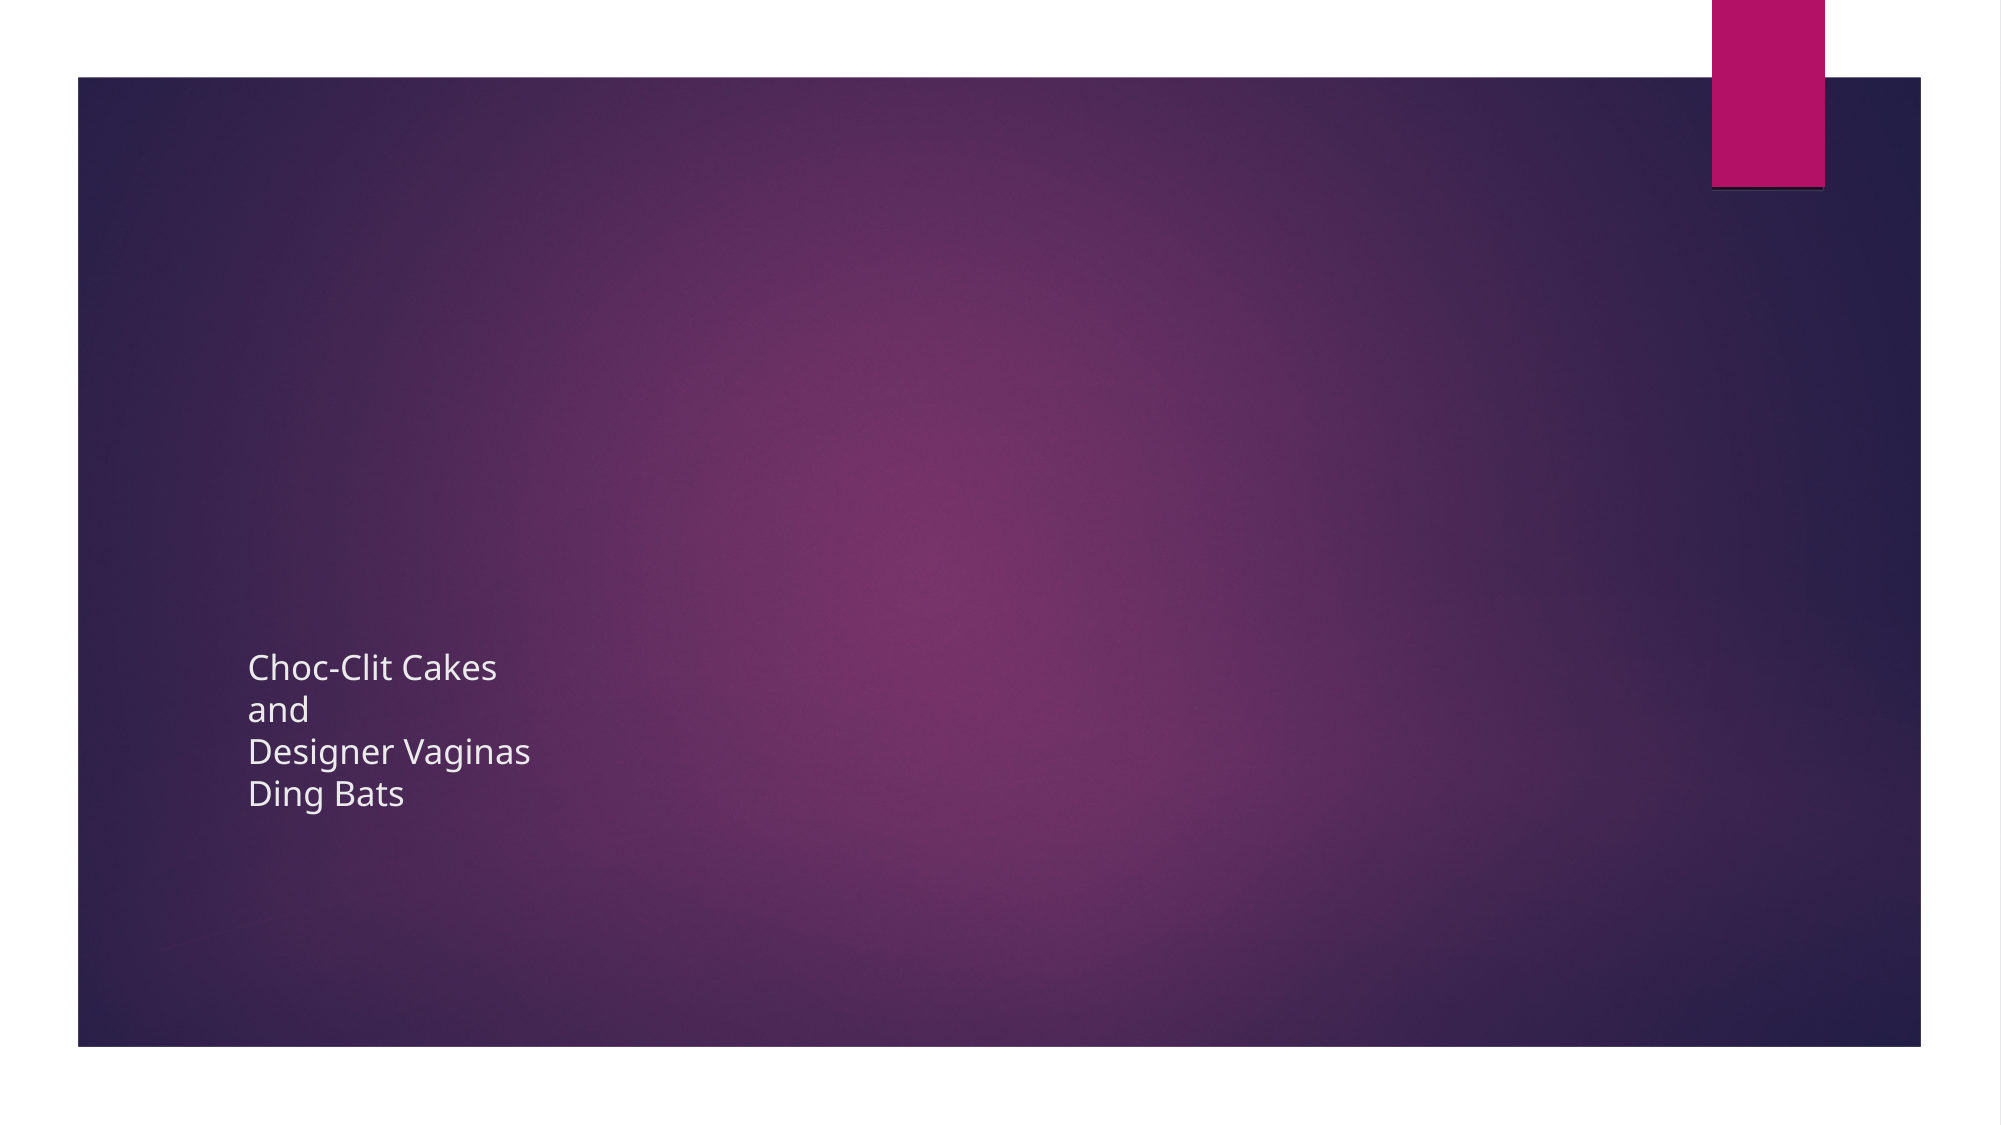

# Choc-Clit Cakes and Designer Vaginas Ding Bats